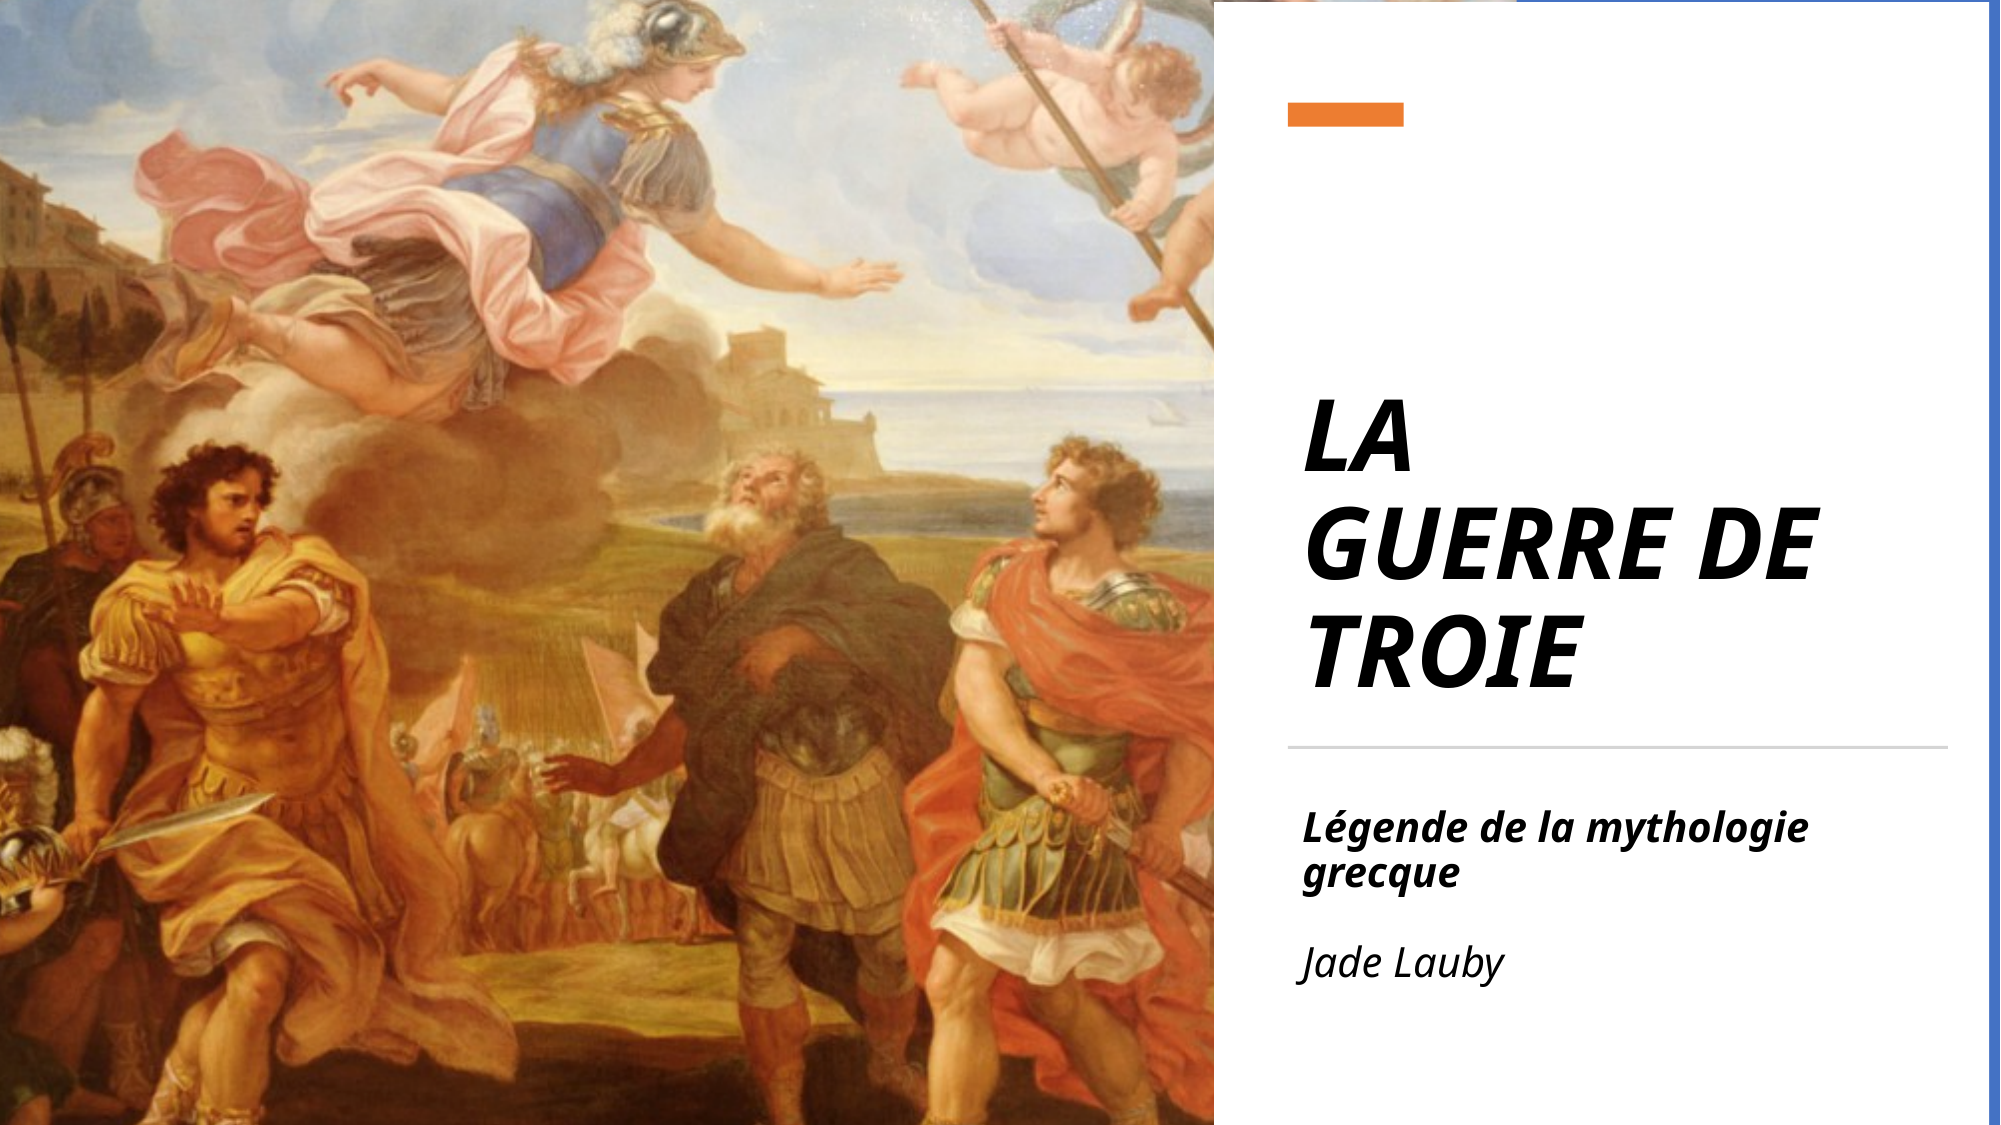

# LA GUERRE DE TROIE
Légende de la mythologie grecque
Jade Lauby